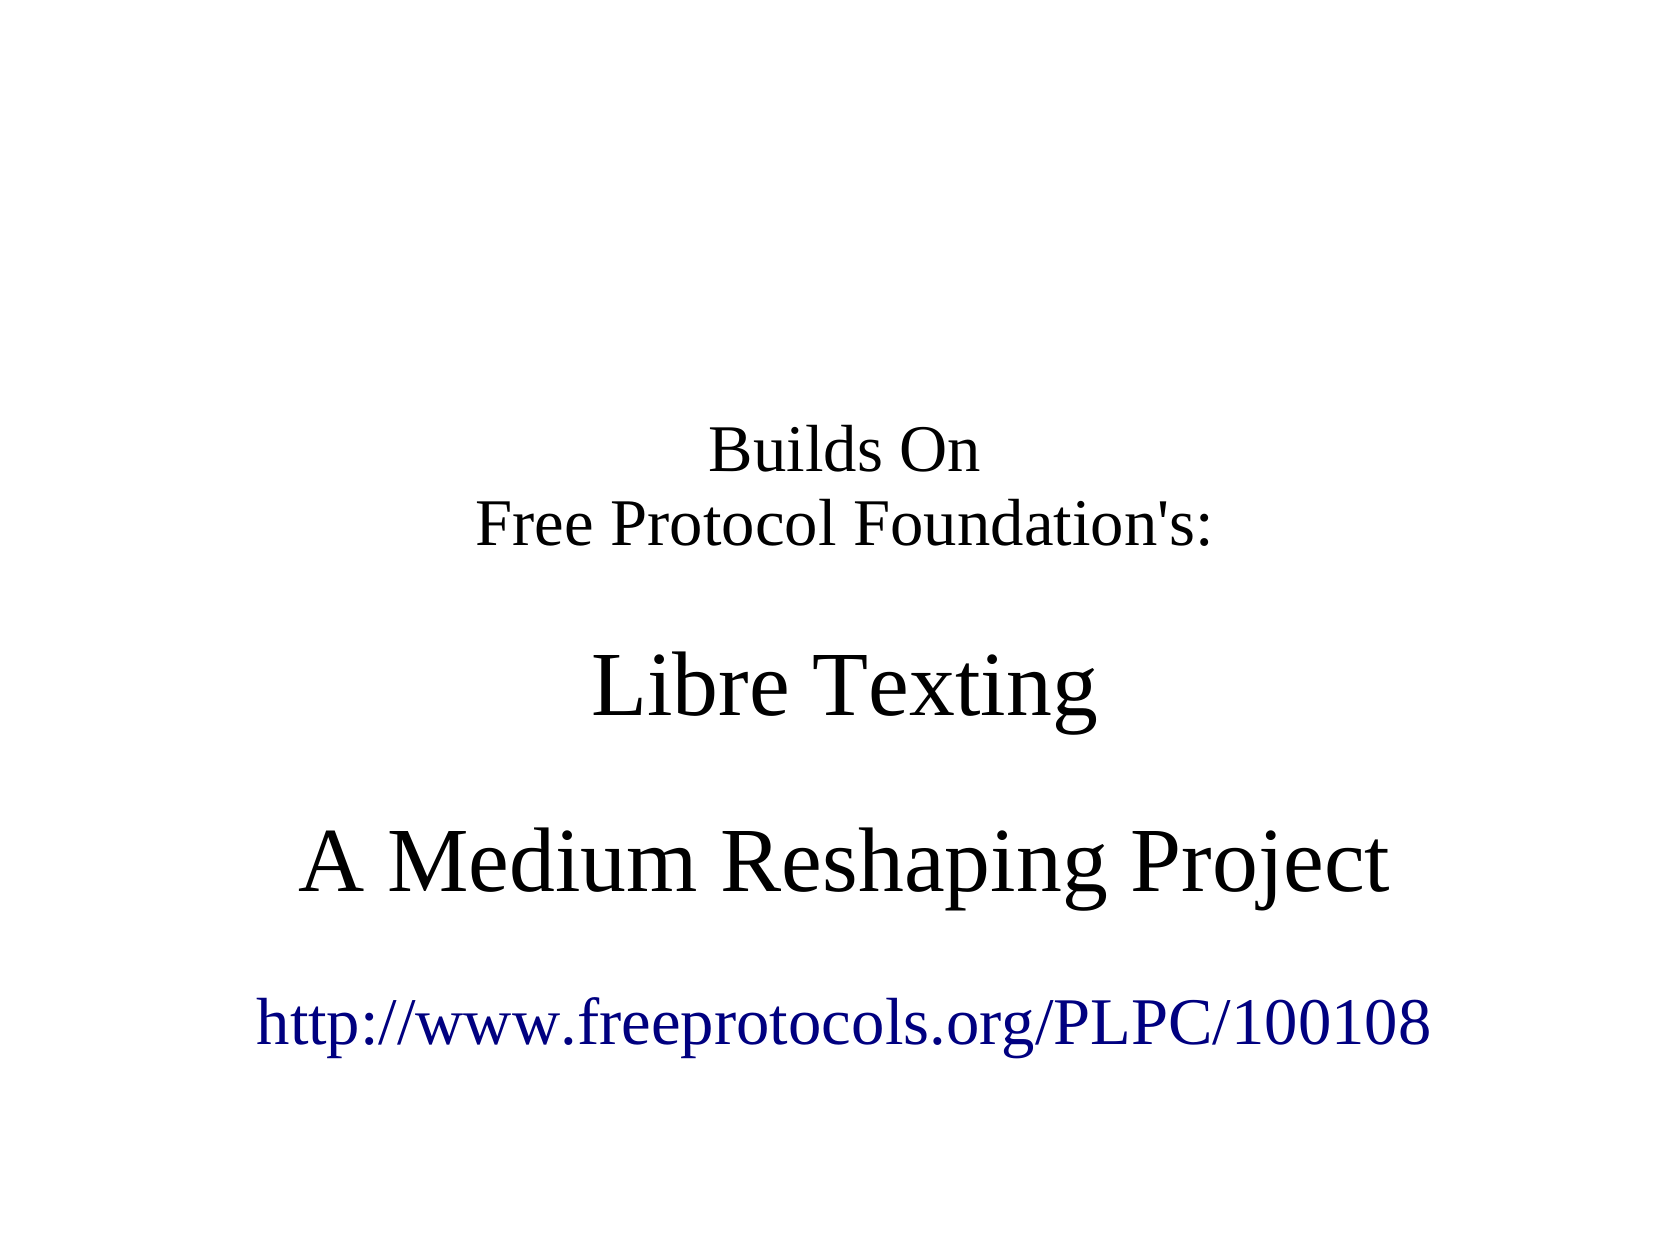

#
Builds On
Free Protocol Foundation's:
Libre Texting
A Medium Reshaping Project
http://www.freeprotocols.org/PLPC/100108